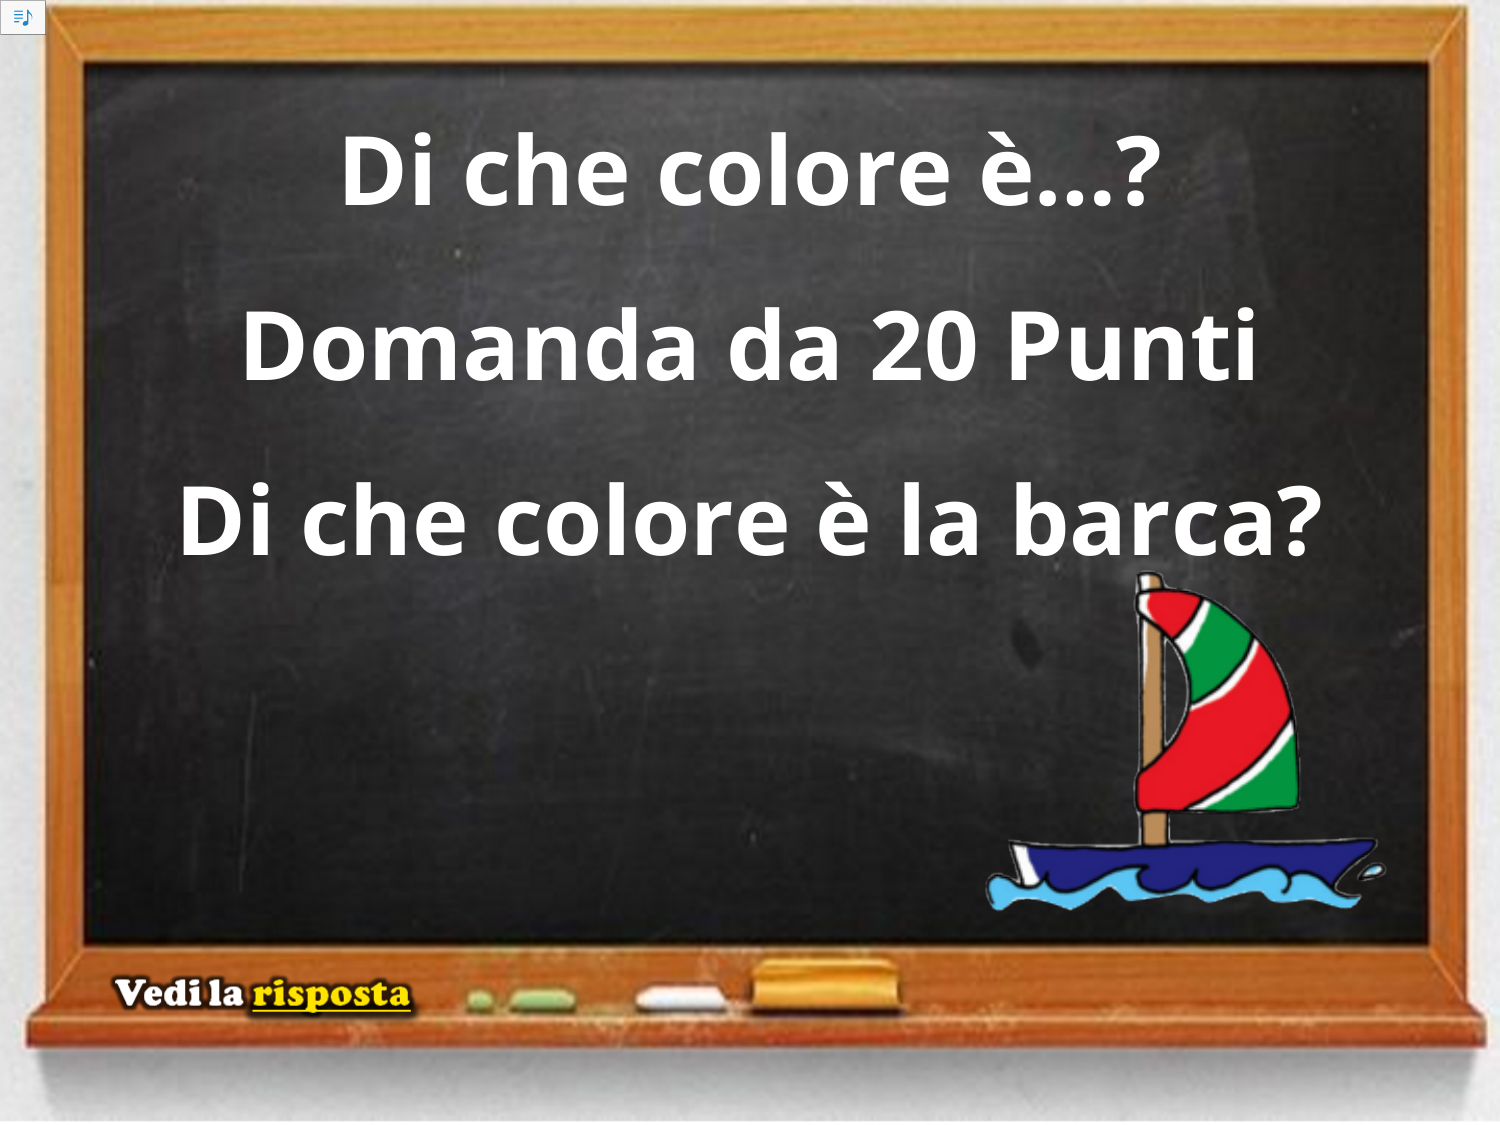

Di che colore è…?
Domanda da 20 Punti
Di che colore è la barca?